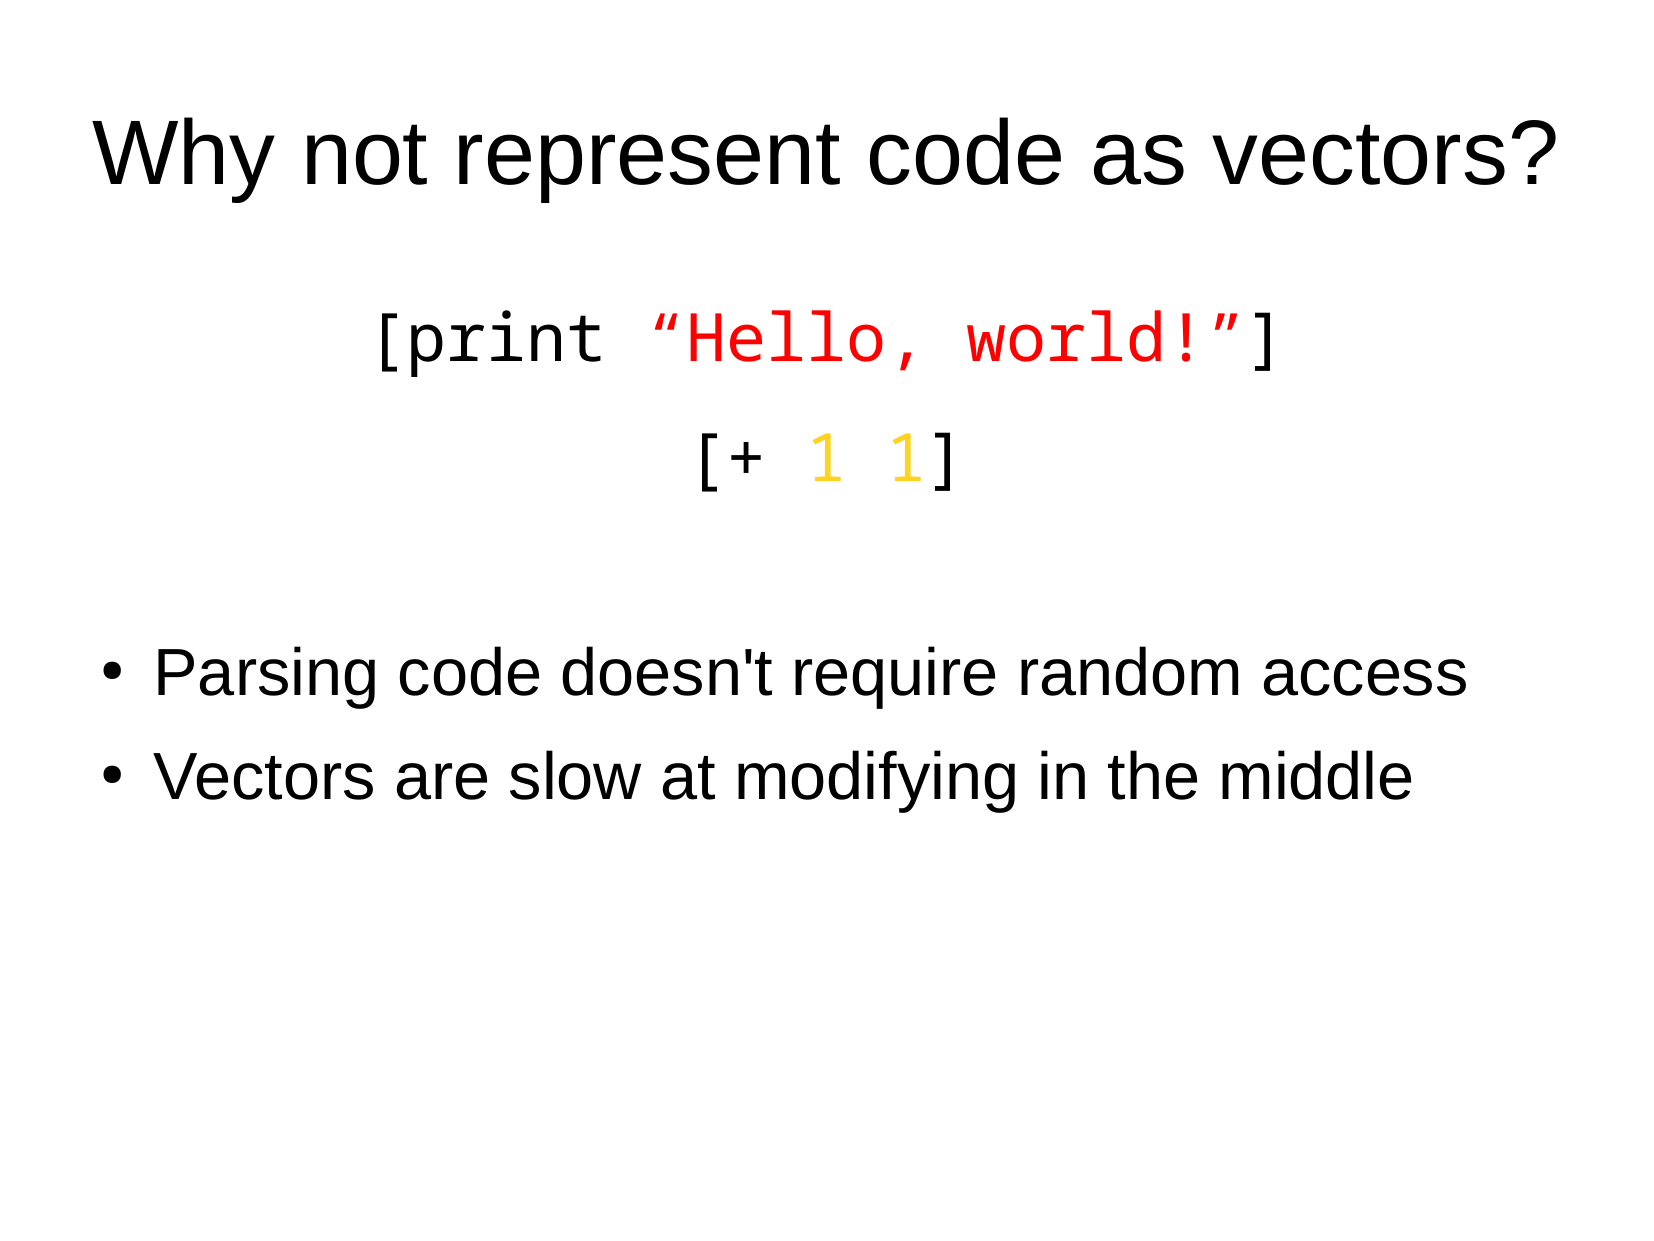

# Why not represent code as vectors?
[print “Hello, world!”]
[+ 1 1]
Parsing code doesn't require random access
Vectors are slow at modifying in the middle